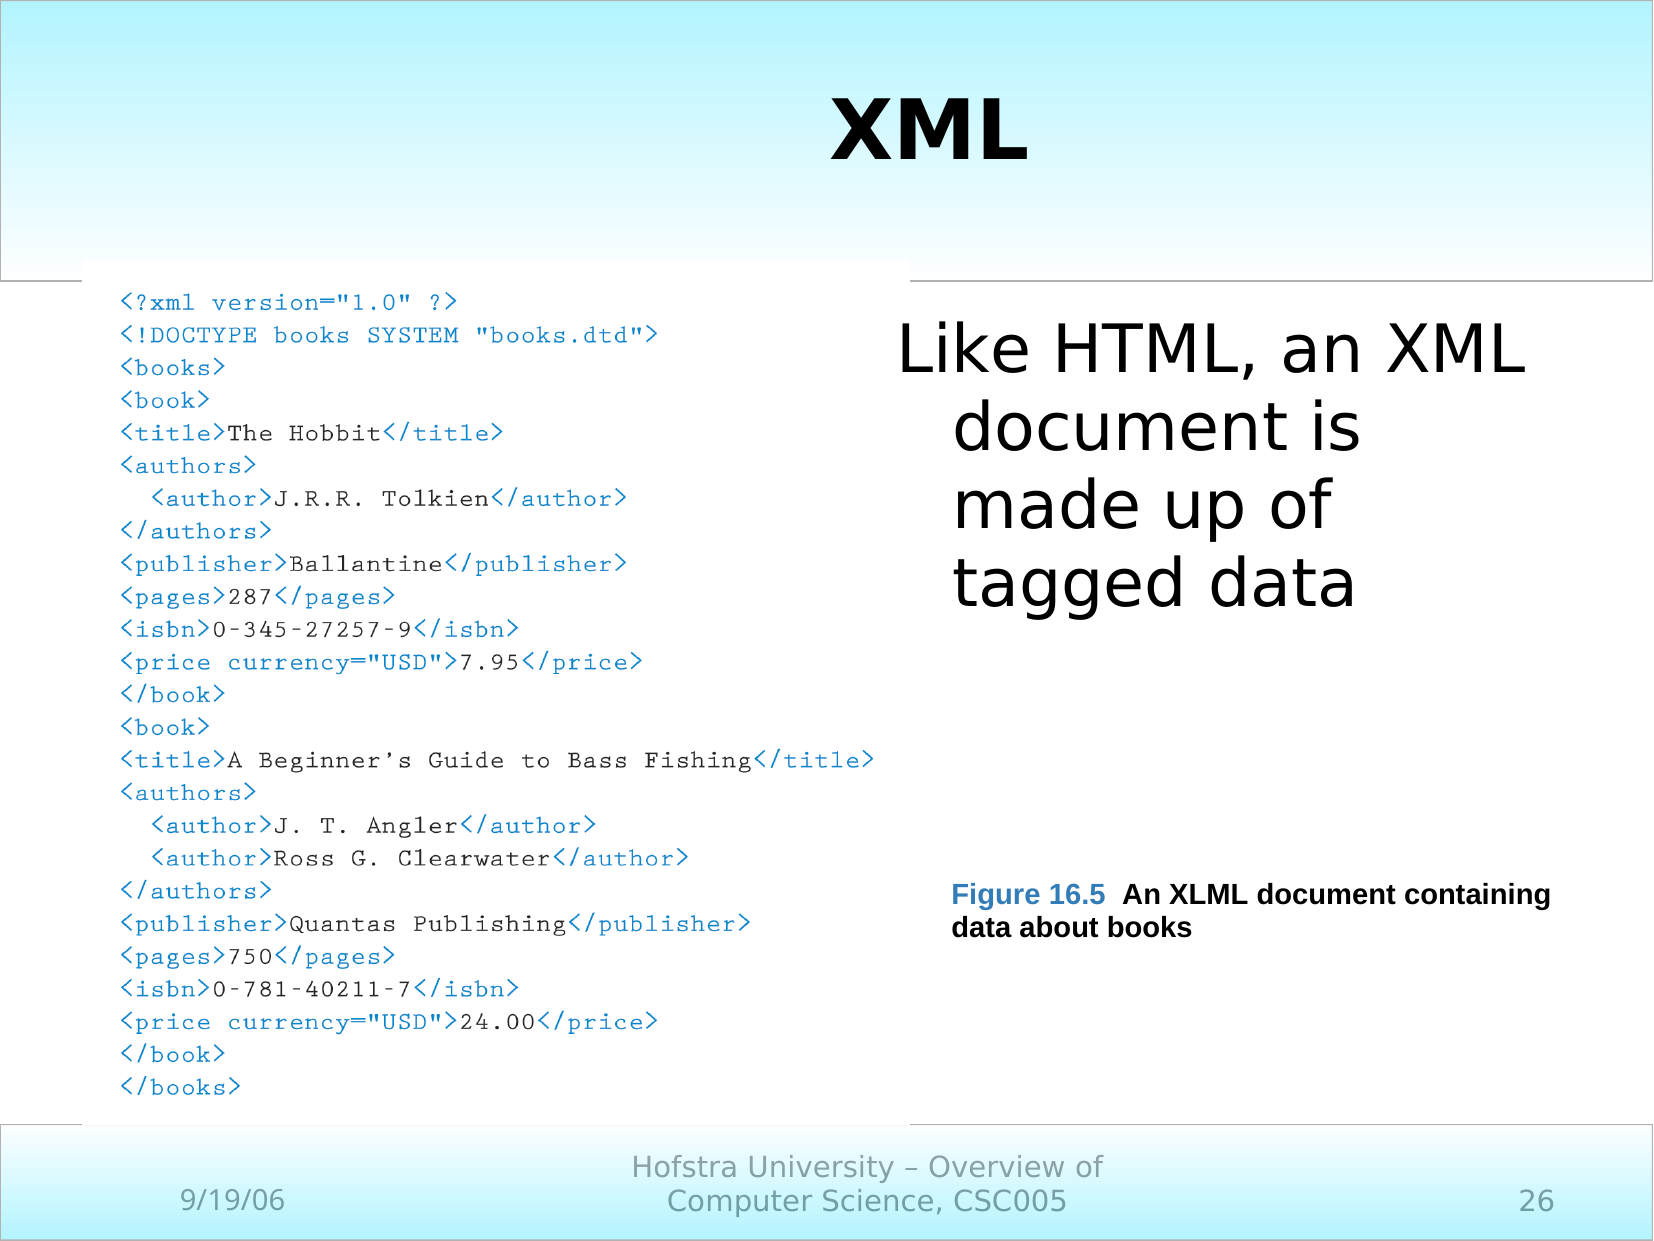

# XML
Like HTML, an XML document is made up of tagged data
Figure 16.5 An XLML document containing data about books
9/25/06
26